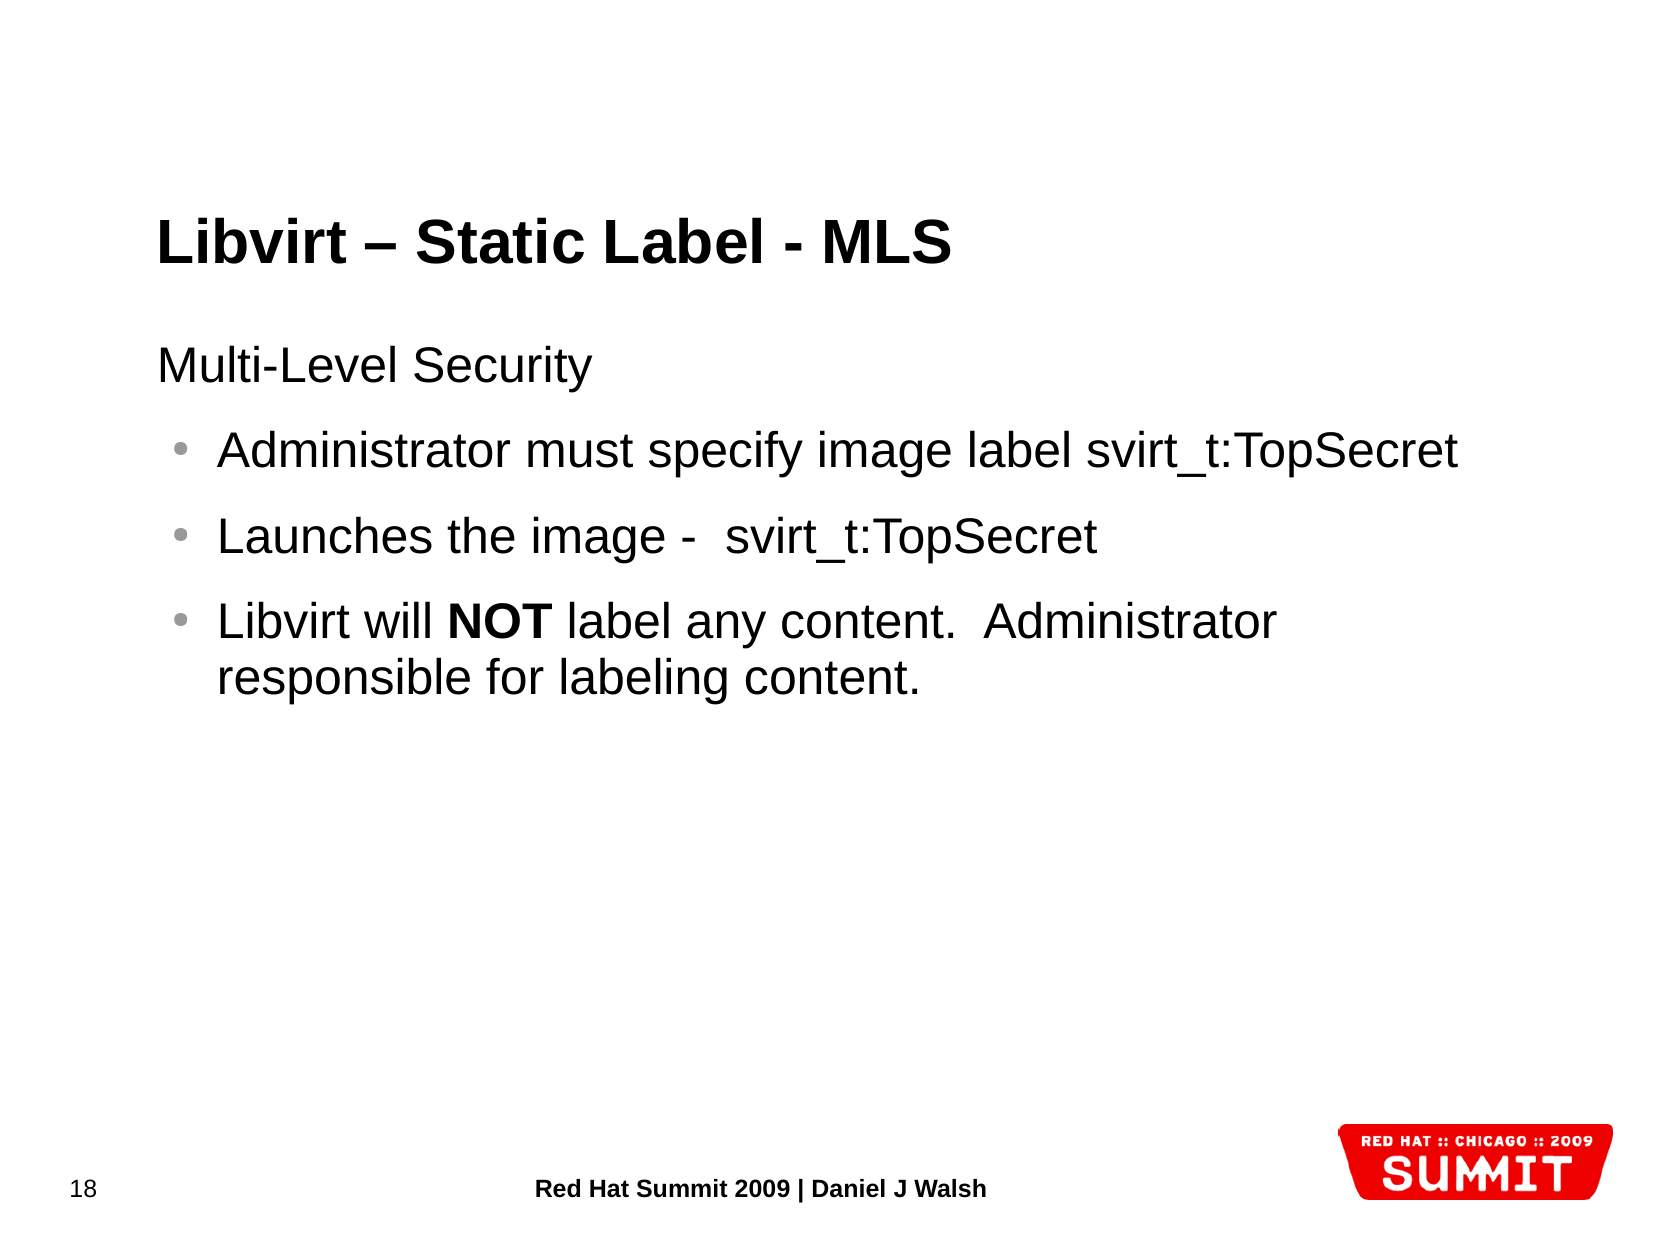

# Libvirt – Static Label - MLS
Multi-Level Security
Administrator must specify image label svirt_t:TopSecret
Launches the image - svirt_t:TopSecret
Libvirt will NOT label any content. Administrator responsible for labeling content.